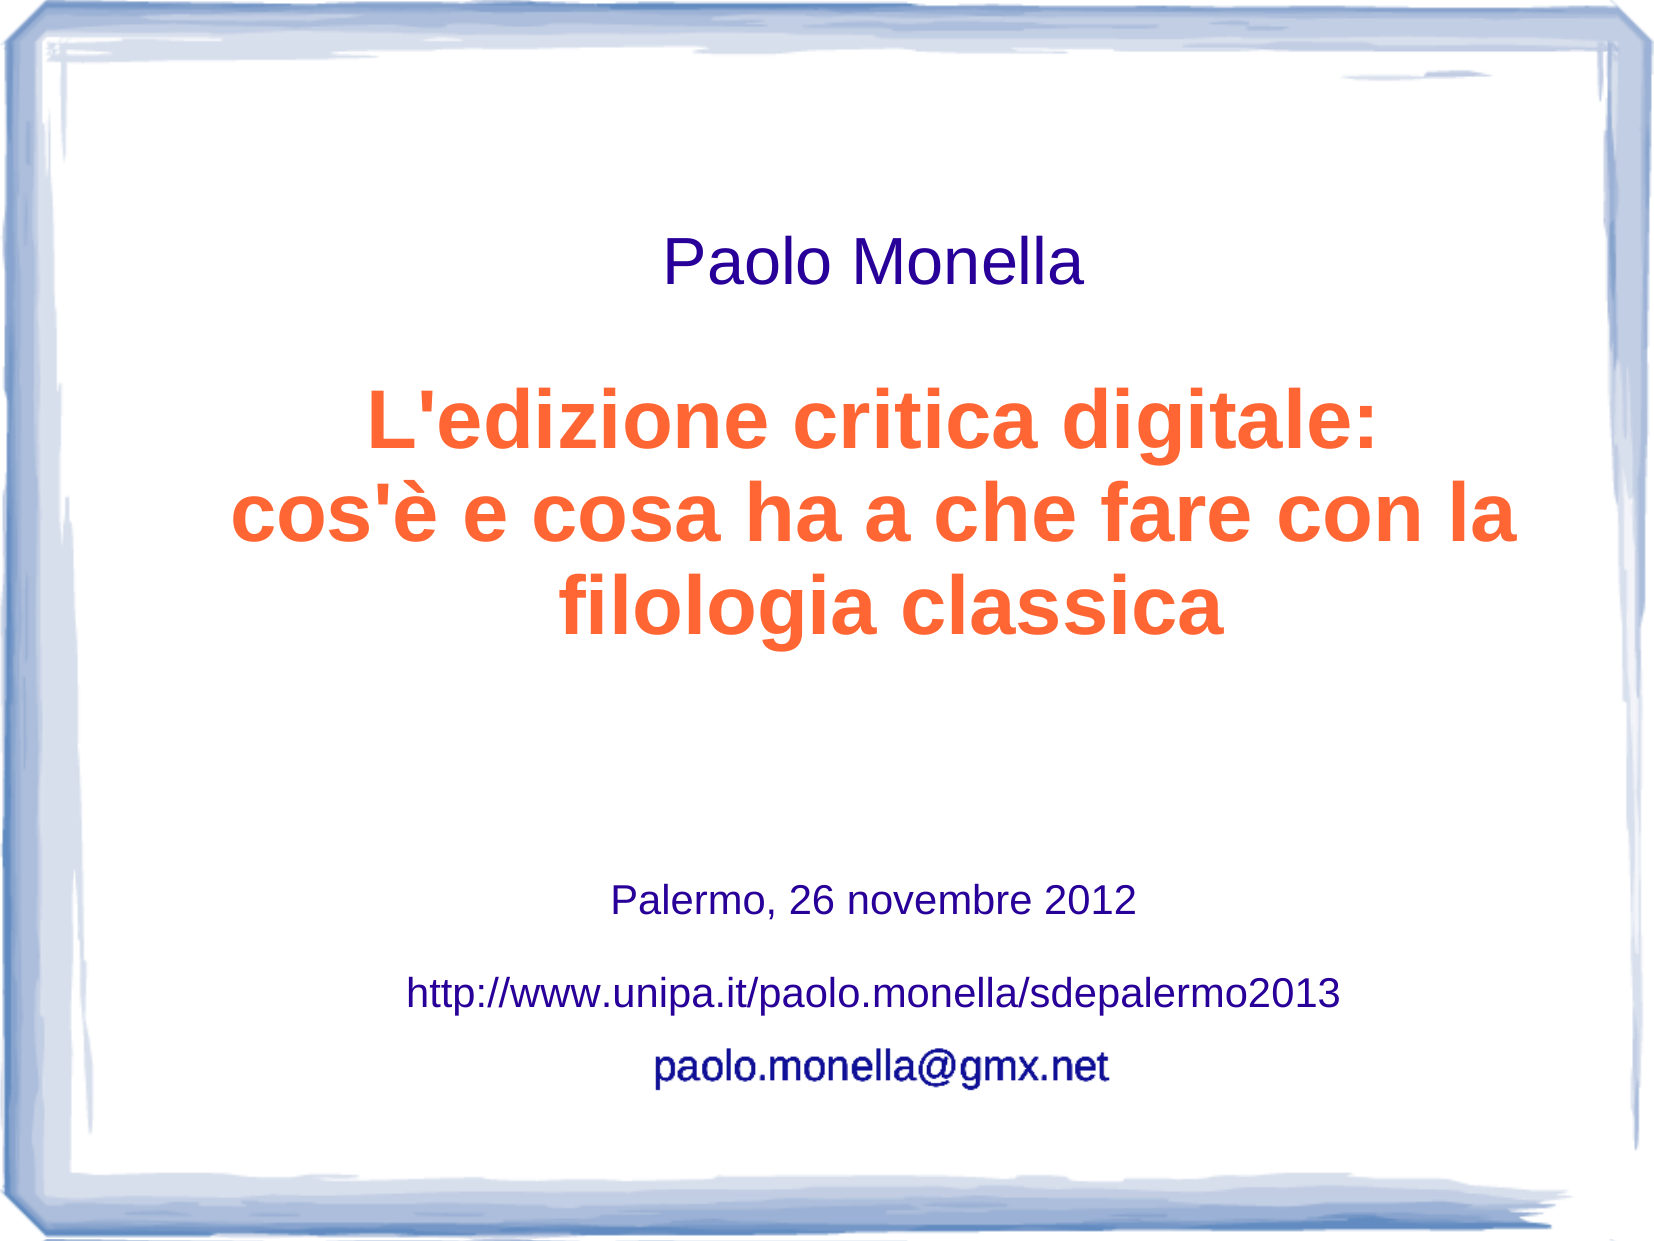

# Paolo Monella
L'edizione critica digitale:
cos'è e cosa ha a che fare con la filologia classica
Palermo, 26 novembre 2012
http://www.unipa.it/paolo.monella/sdepalermo2013